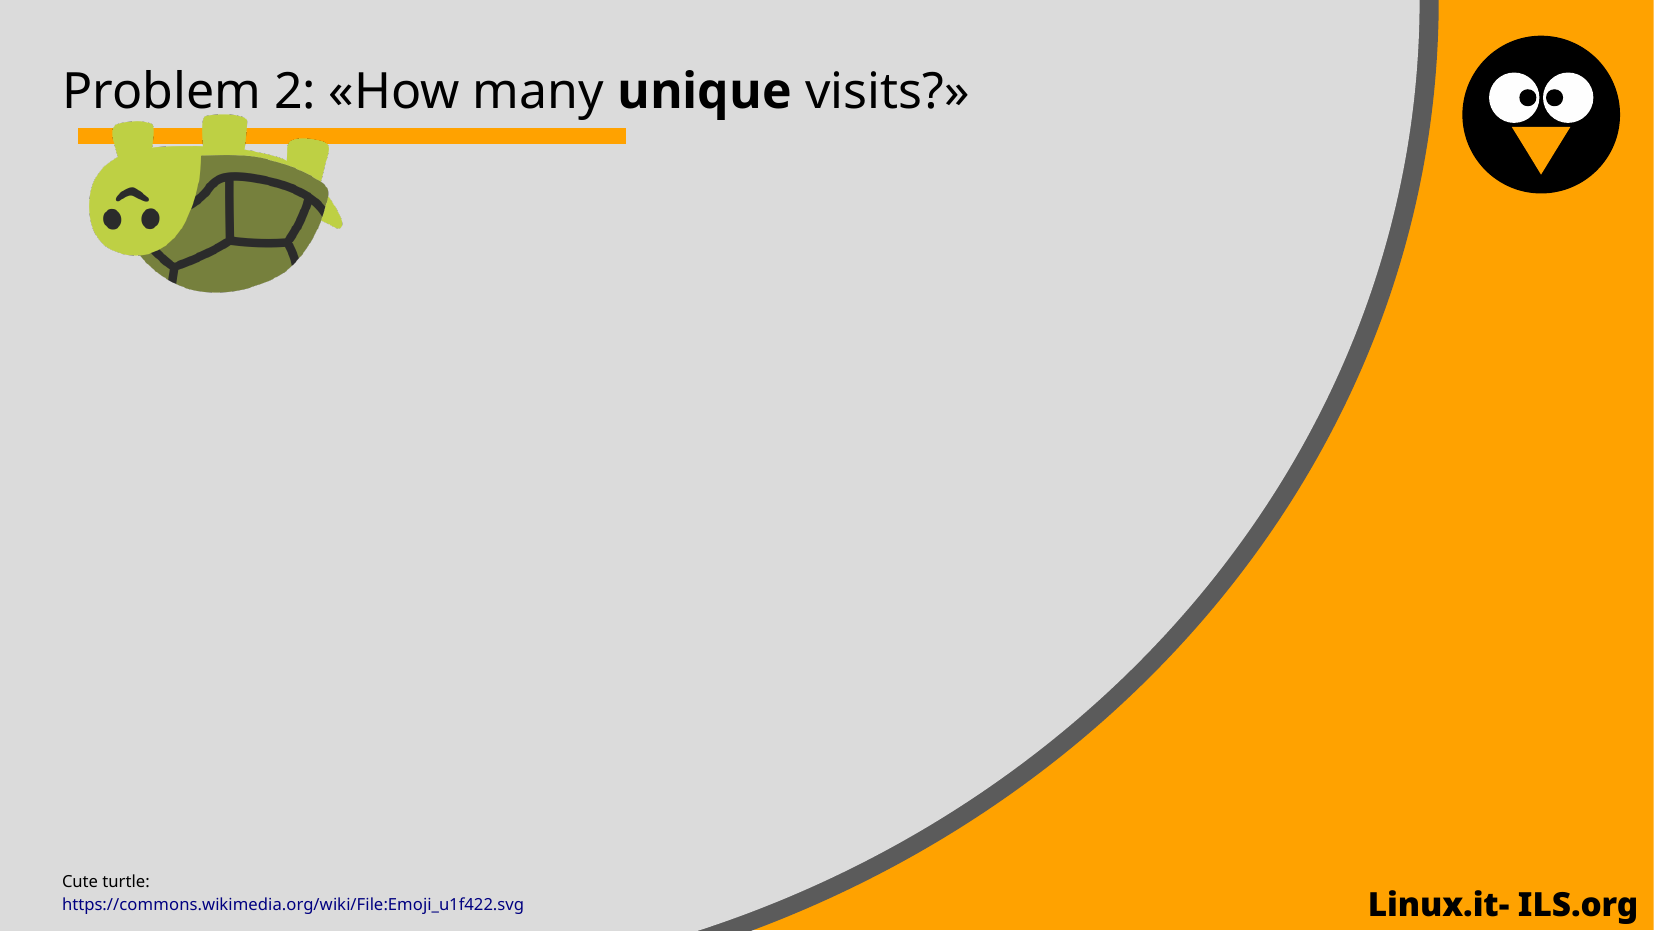

Problem 2: «How many unique visits?»
Cute turtle:
https://commons.wikimedia.org/wiki/File:Emoji_u1f422.svg
Linux.it- ILS.org